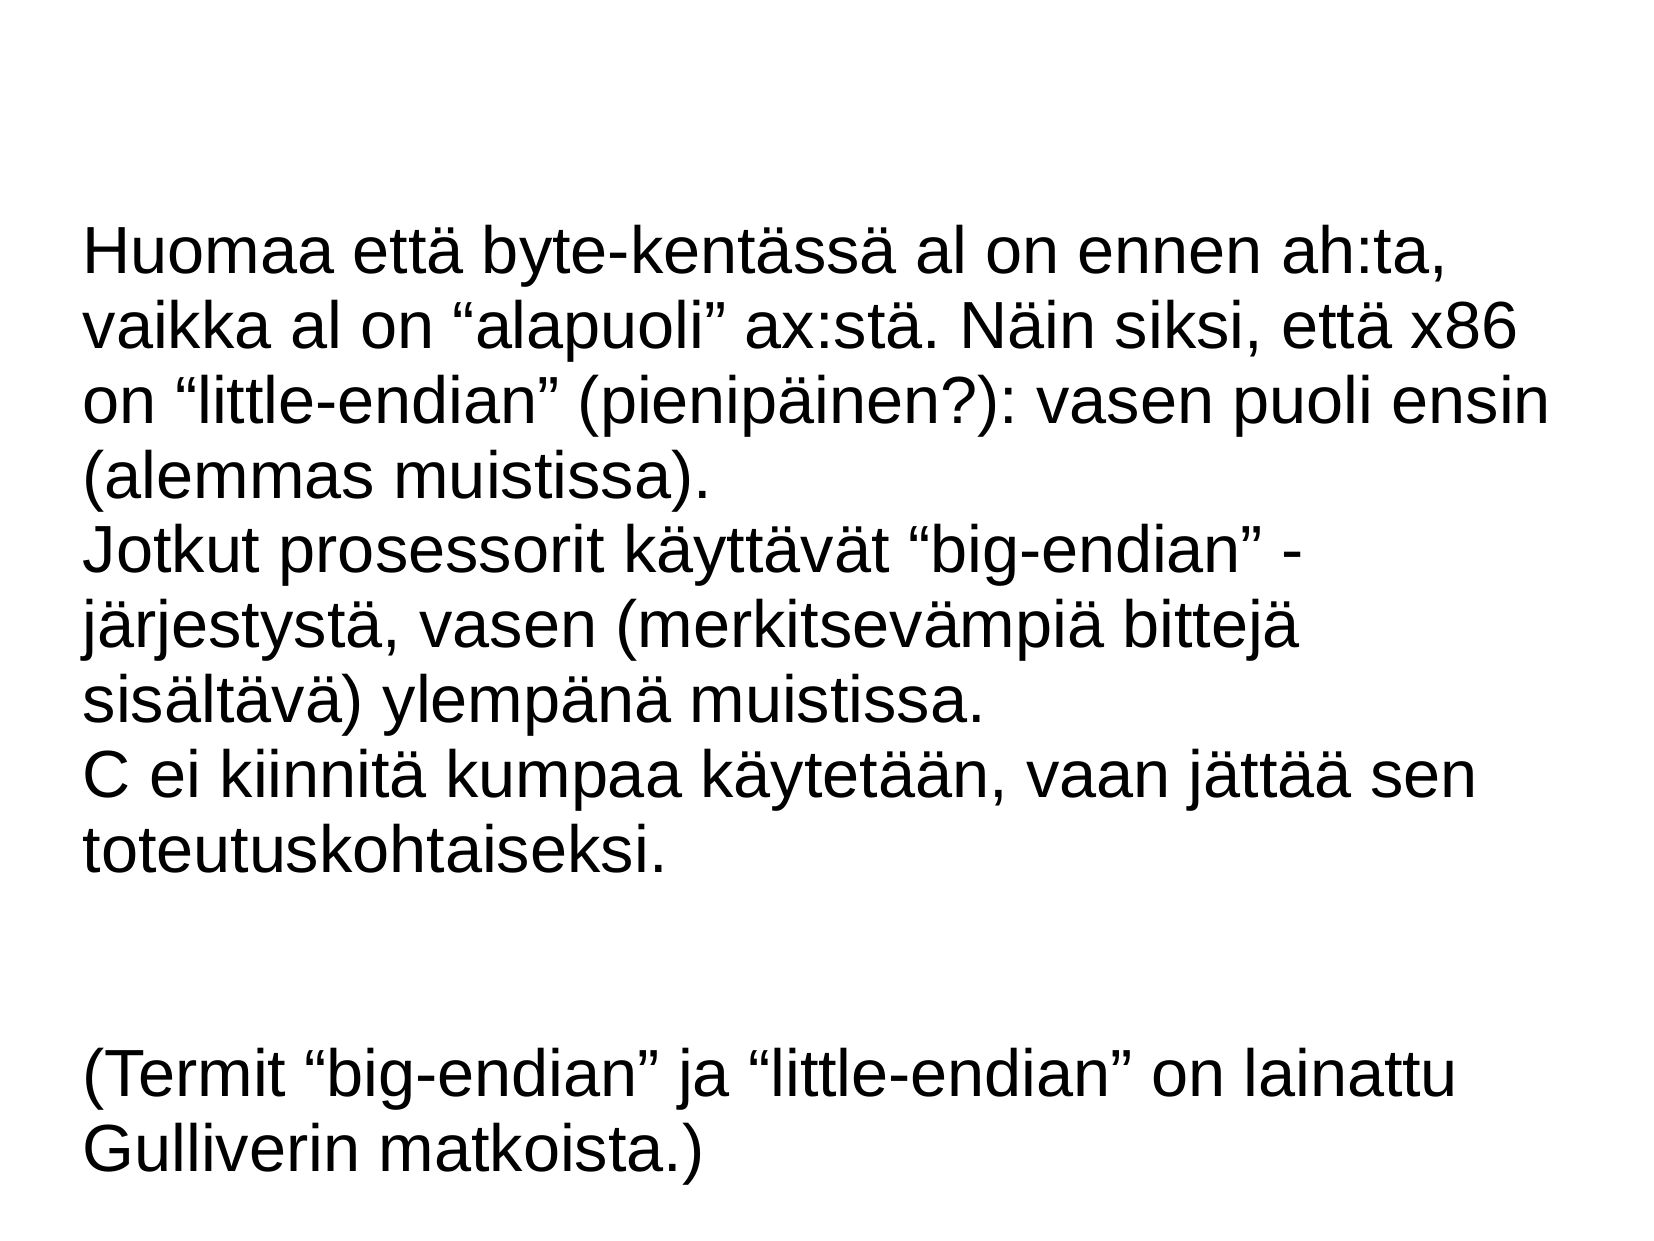

Huomaa että byte-kentässä al on ennen ah:ta, vaikka al on “alapuoli” ax:stä. Näin siksi, että x86 on “little-endian” (pienipäinen?): vasen puoli ensin (alemmas muistissa).
Jotkut prosessorit käyttävät “big-endian” -järjestystä, vasen (merkitsevämpiä bittejä sisältävä) ylempänä muistissa.
C ei kiinnitä kumpaa käytetään, vaan jättää sen toteutuskohtaiseksi.
(Termit “big-endian” ja “little-endian” on lainattu Gulliverin matkoista.)